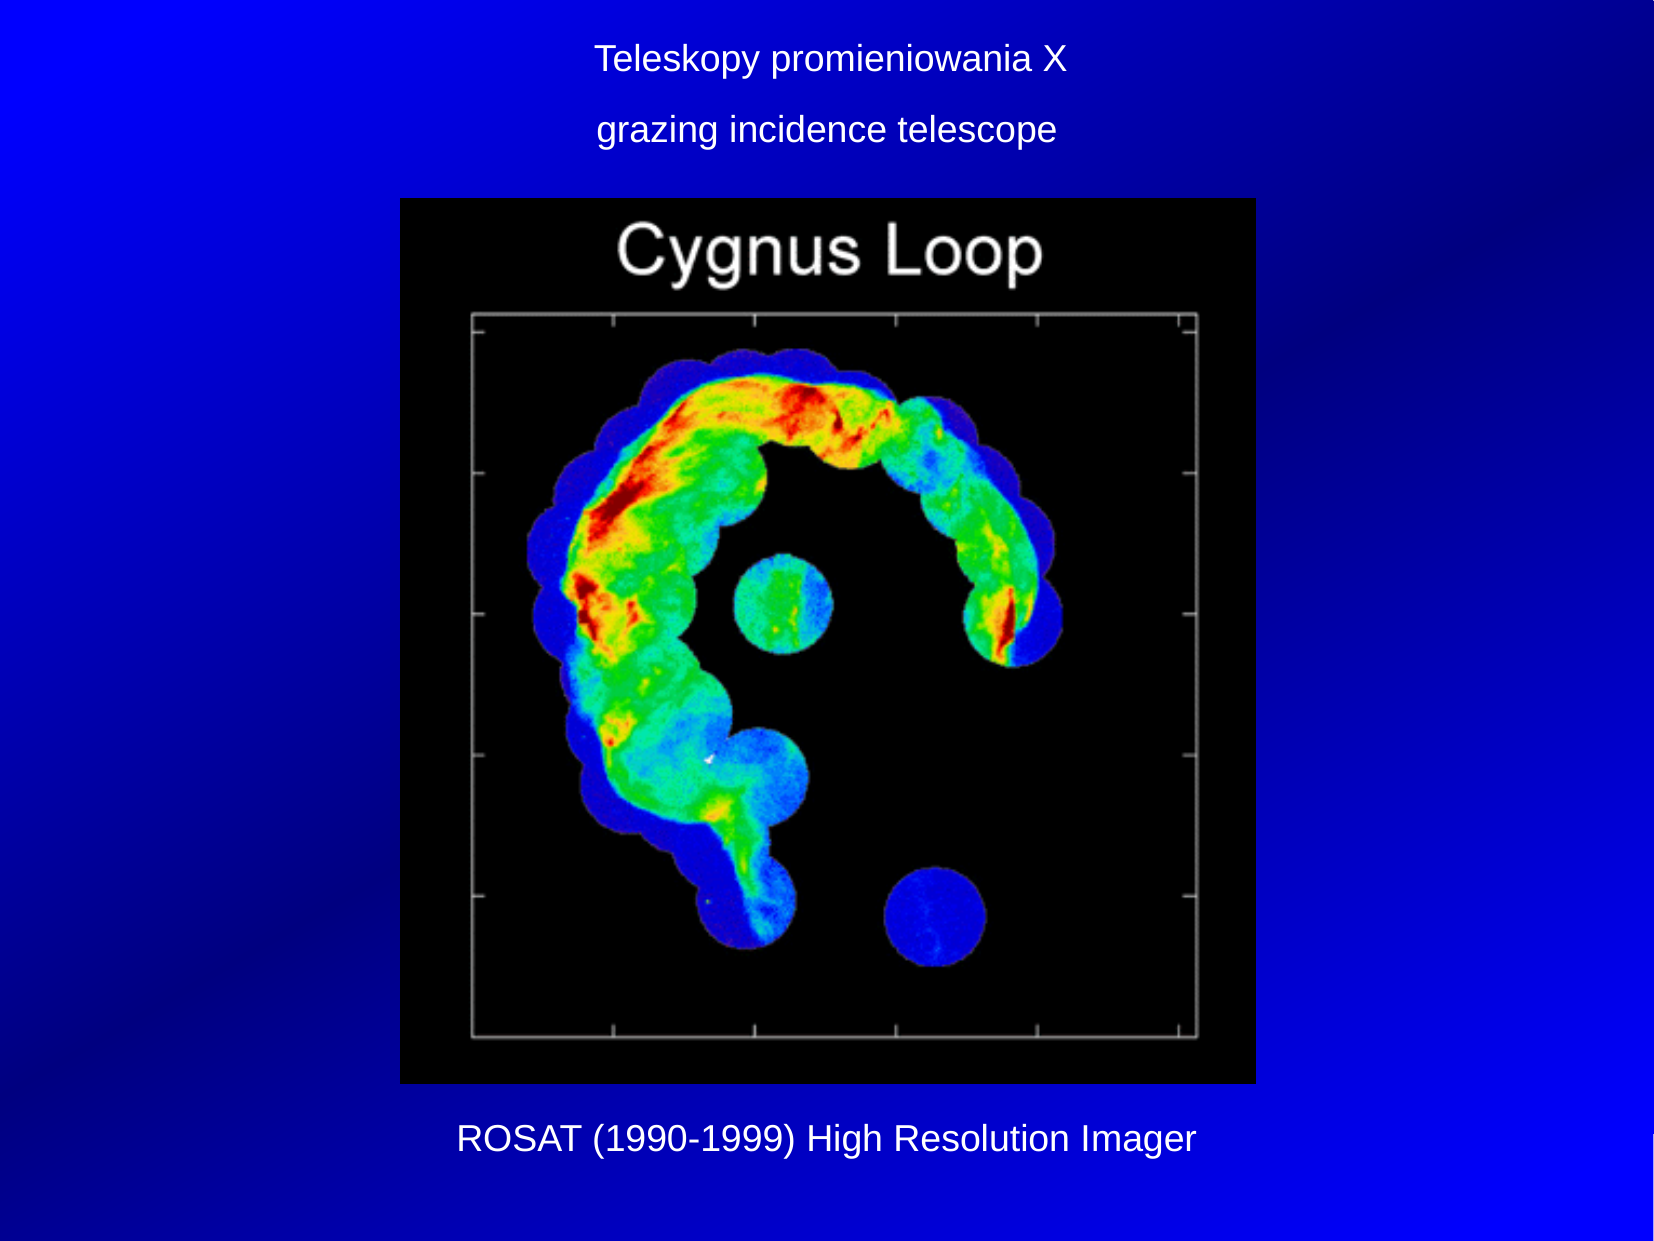

Teleskopy promieniowania X
grazing incidence telescope
ROSAT (1990-1999) High Resolution Imager